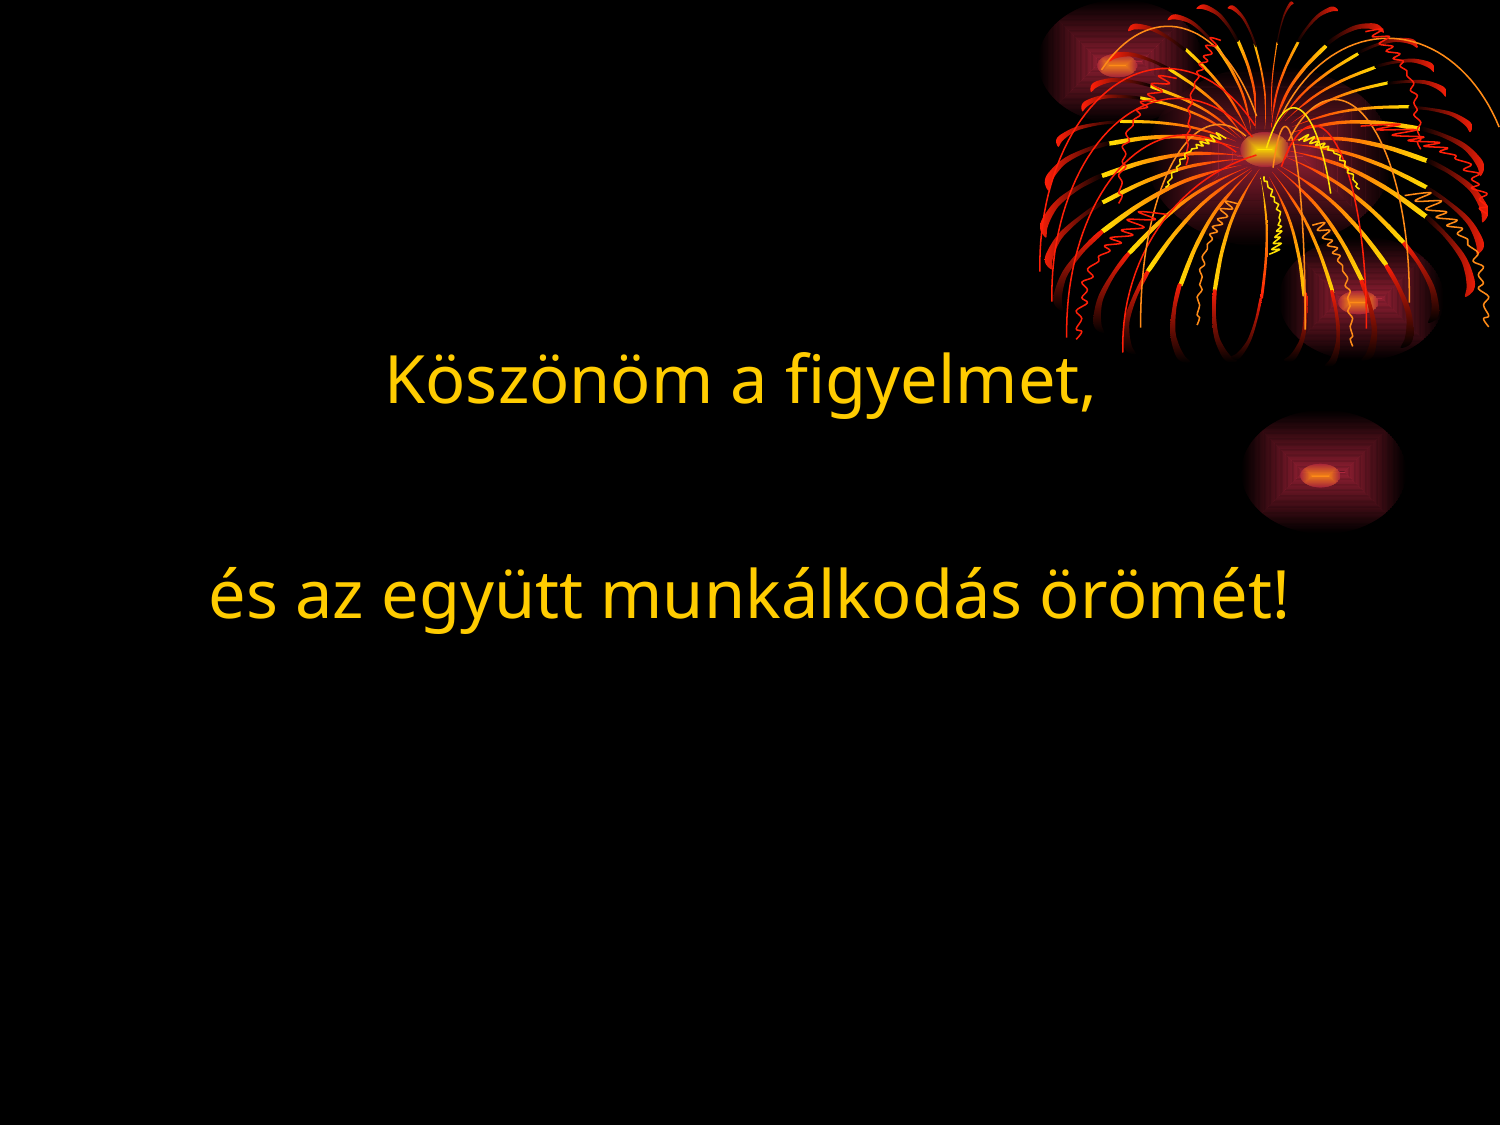

# Köszönöm a figyelmet,
és az együtt munkálkodás örömét!